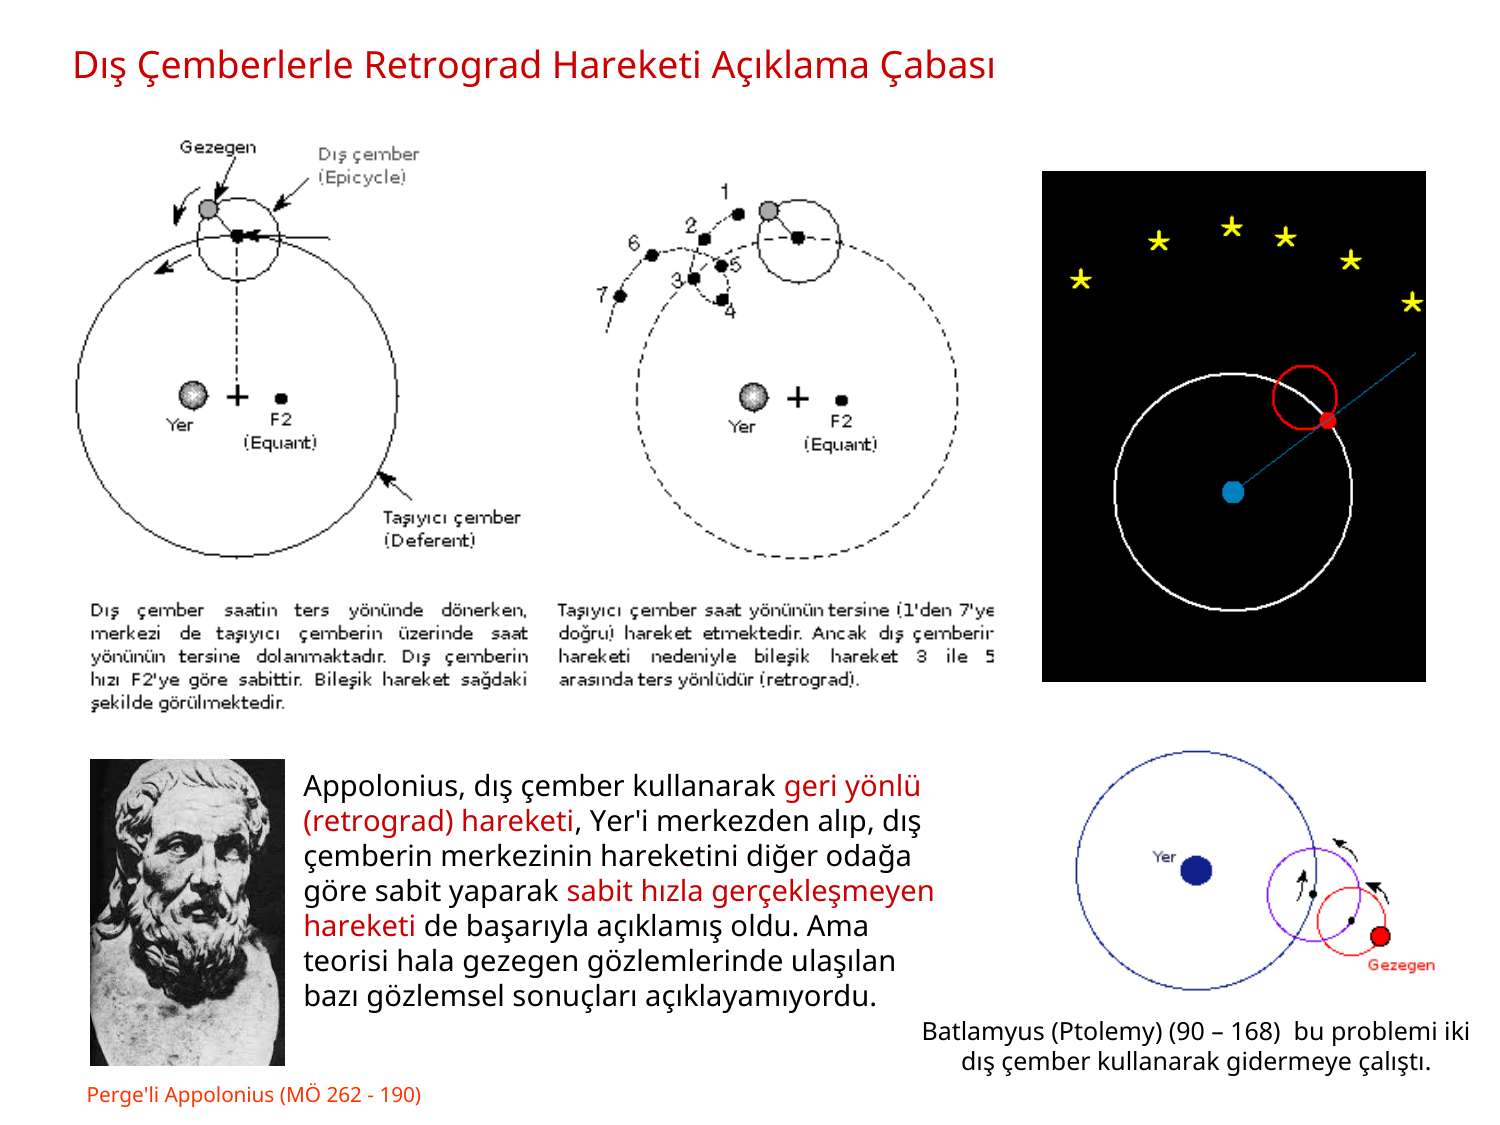

Dış Çemberlerle Retrograd Hareketi Açıklama Çabası
Appolonius, dış çember kullanarak geri yönlü (retrograd) hareketi, Yer'i merkezden alıp, dış çemberin merkezinin hareketini diğer odağa göre sabit yaparak sabit hızla gerçekleşmeyen hareketi de başarıyla açıklamış oldu. Ama teorisi hala gezegen gözlemlerinde ulaşılan bazı gözlemsel sonuçları açıklayamıyordu.
Batlamyus (Ptolemy) (90 – 168) bu problemi iki dış çember kullanarak gidermeye çalıştı.
Perge'li Appolonius (MÖ 262 - 190)